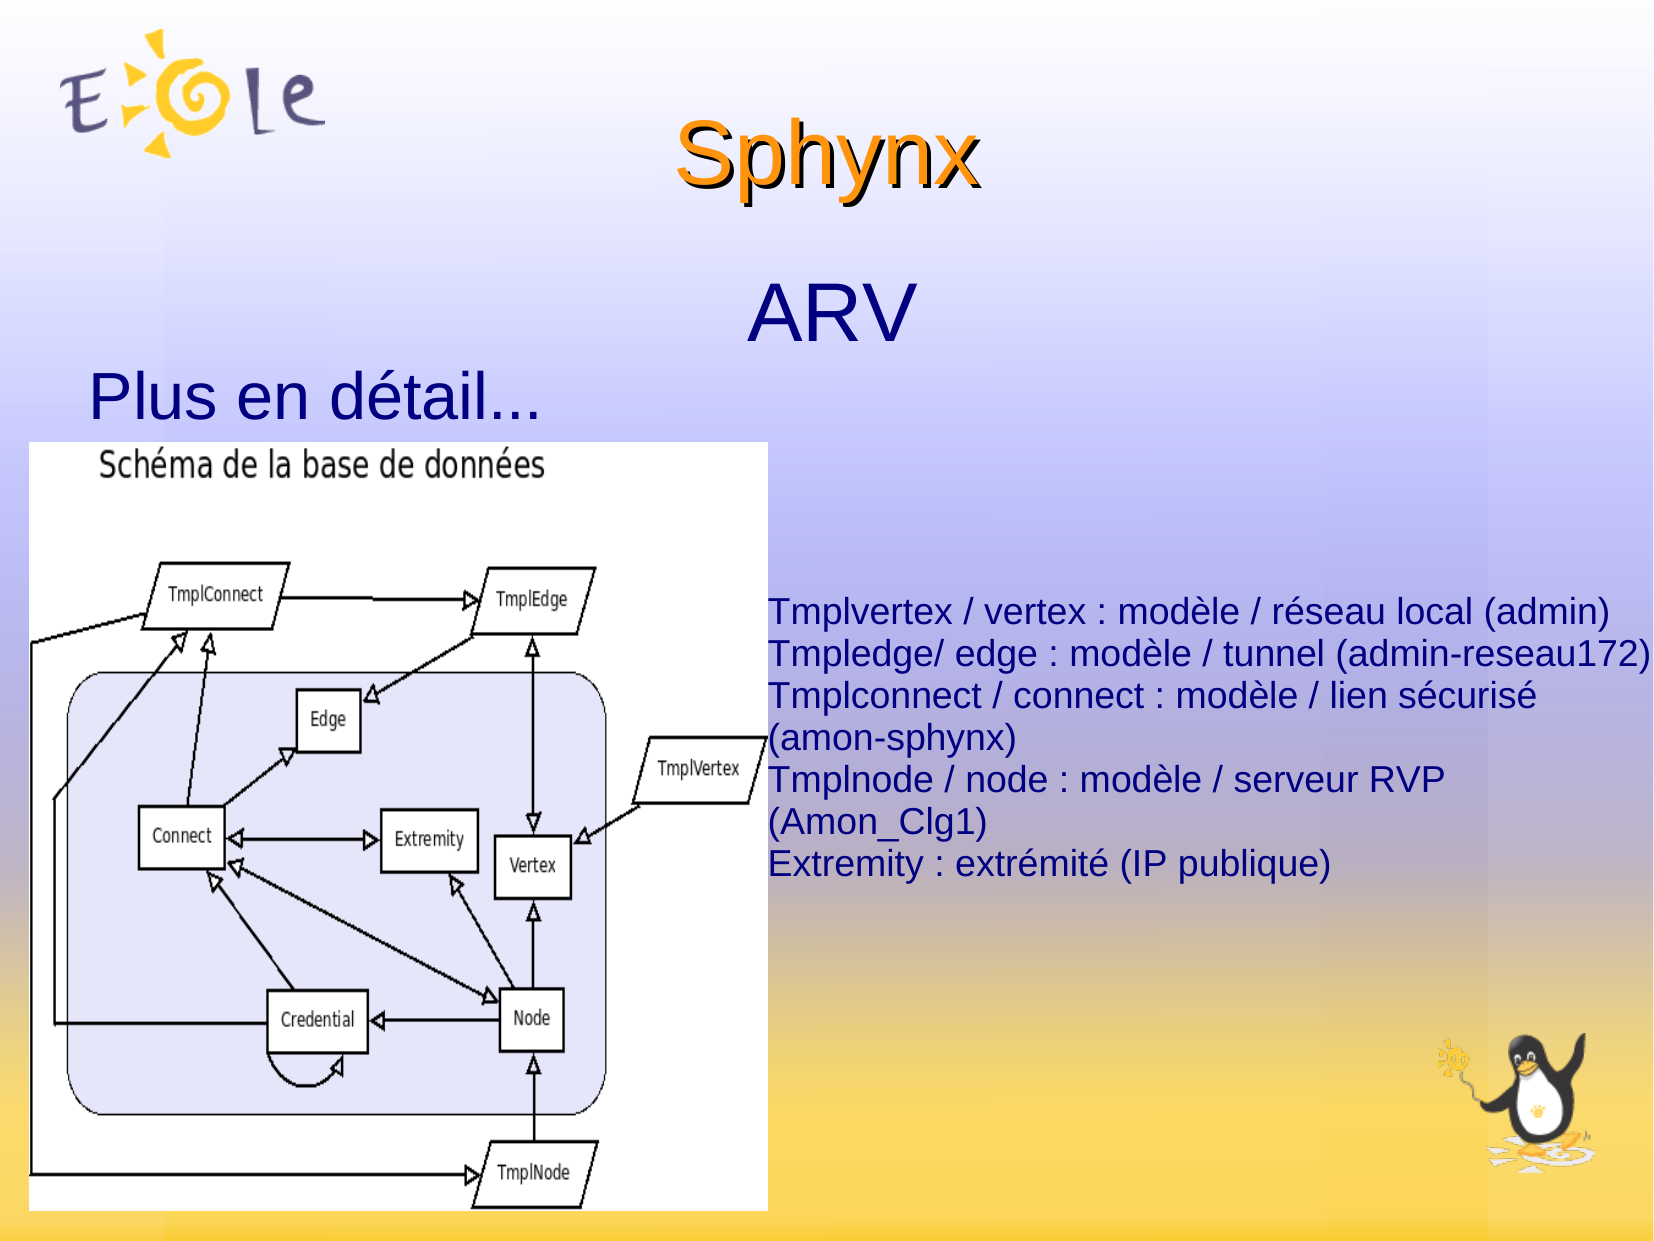

# Sphynx
ARV
Plus en détail...
Tmplvertex / vertex : modèle / réseau local (admin)
Tmpledge/ edge : modèle / tunnel (admin-reseau172)
Tmplconnect / connect : modèle / lien sécurisé (amon-sphynx)
Tmplnode / node : modèle / serveur RVP (Amon_Clg1)
Extremity : extrémité (IP publique)